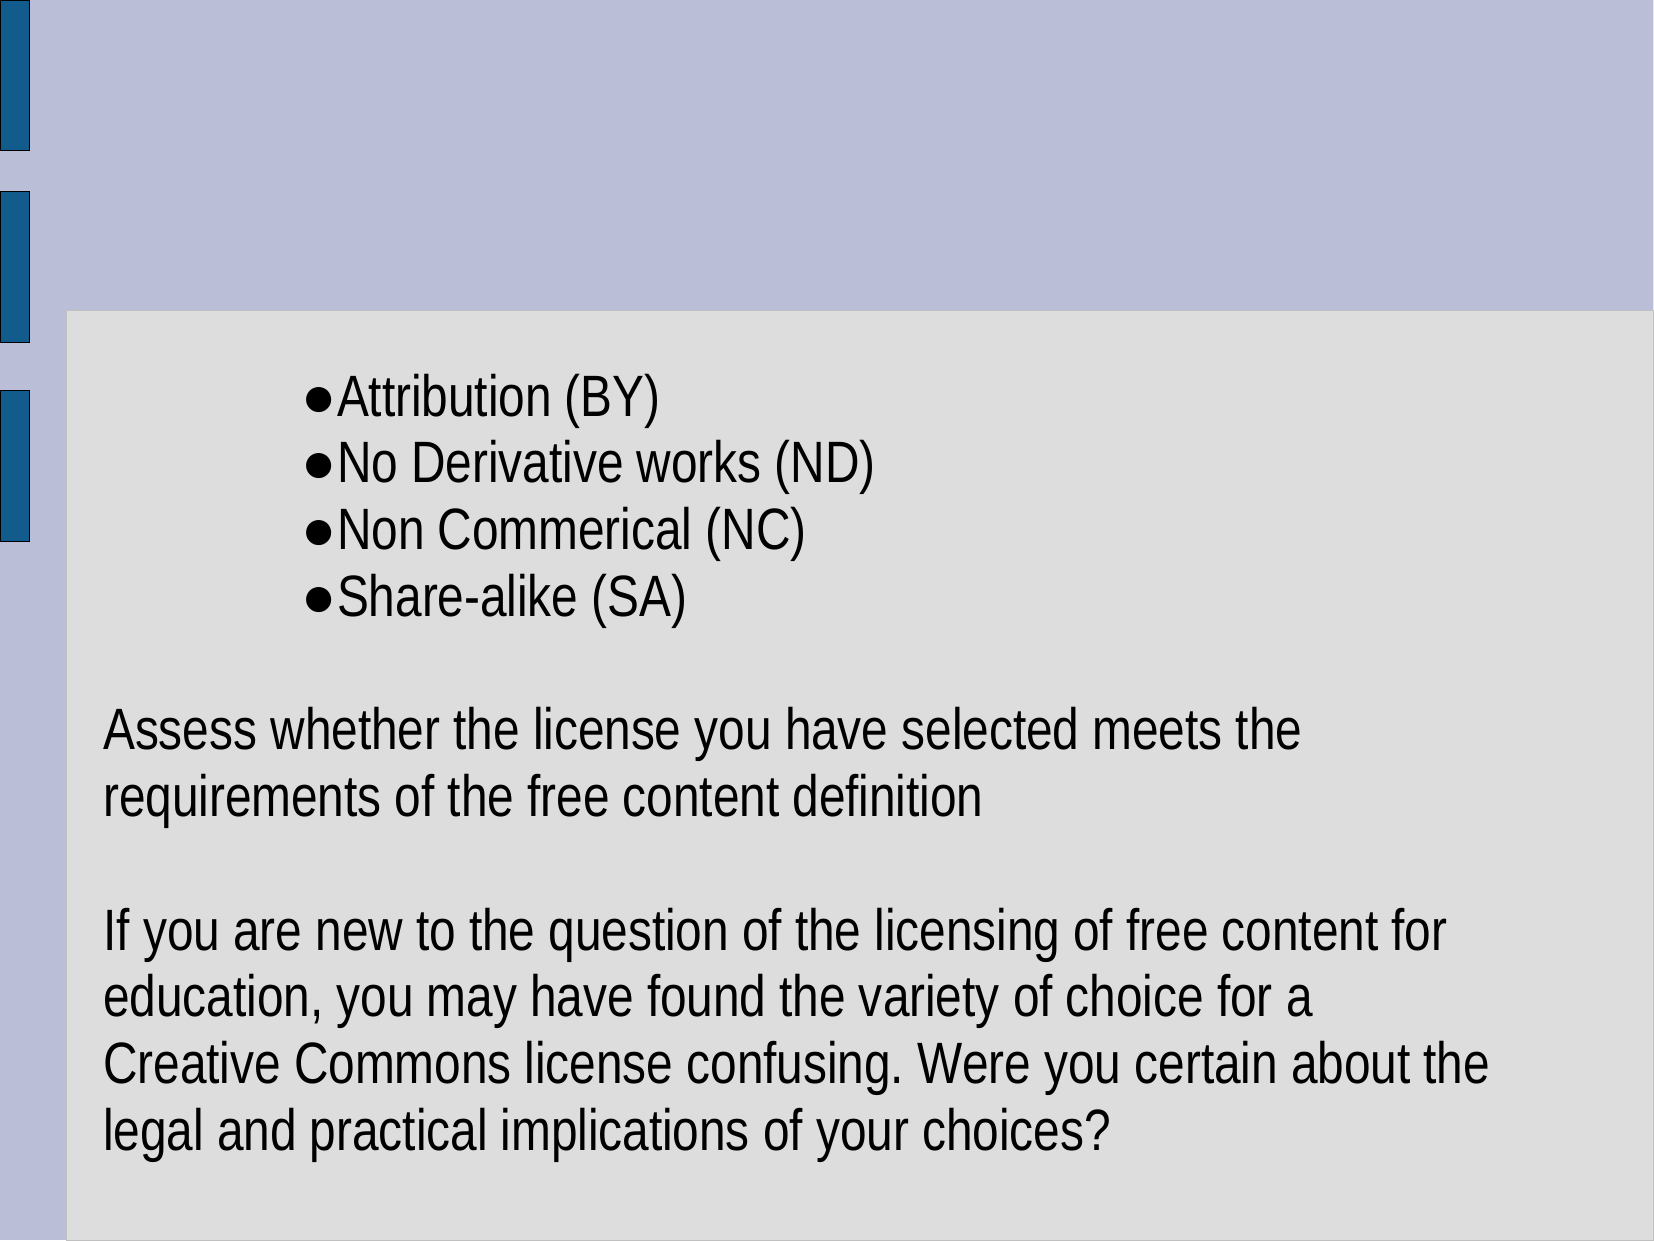

●Attribution (BY)
 ●No Derivative works (ND)
 ●Non Commerical (NC)
 ●Share-alike (SA)
Assess whether the license you have selected meets the requirements of the free content definition
If you are new to the question of the licensing of free content for education, you may have found the variety of choice for a Creative Commons license confusing. Were you certain about the legal and practical implications of your choices?